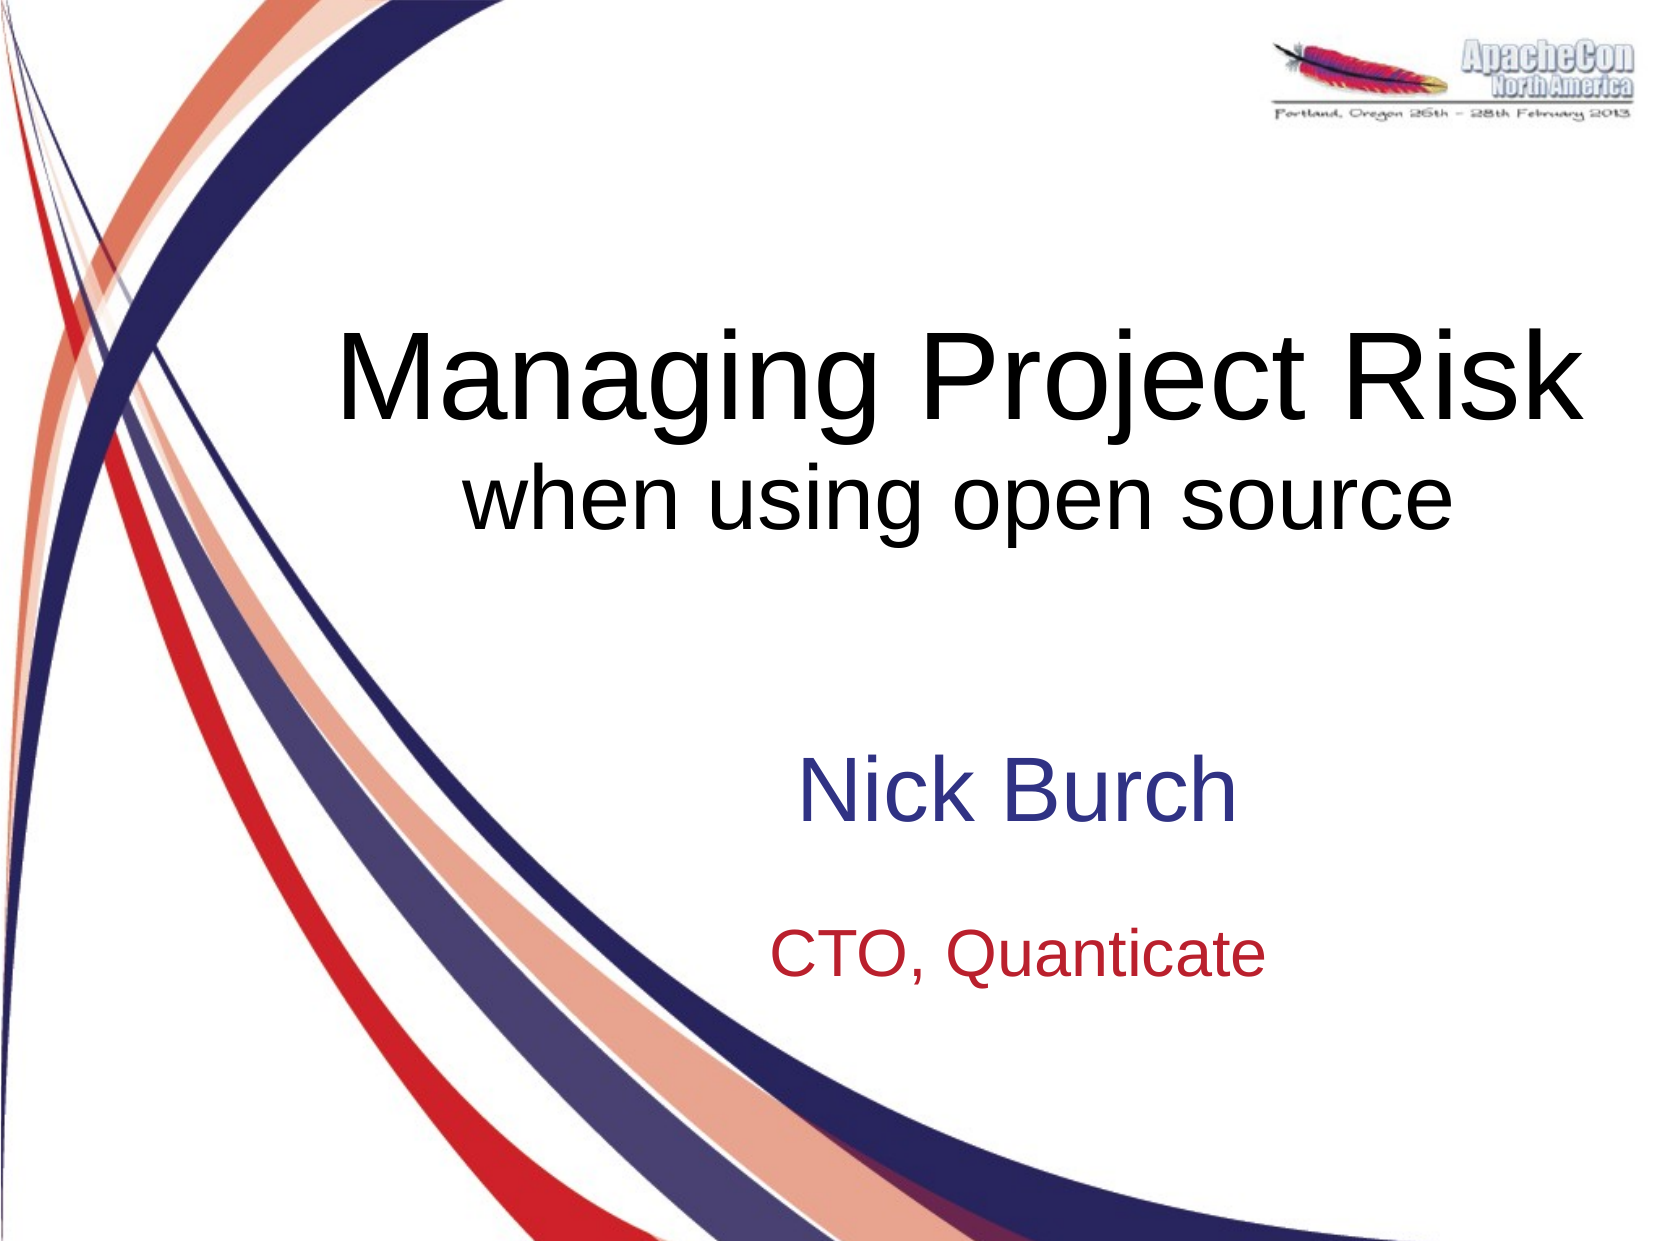

# Managing Project Risk when using open source
Nick Burch
CTO, Quanticate